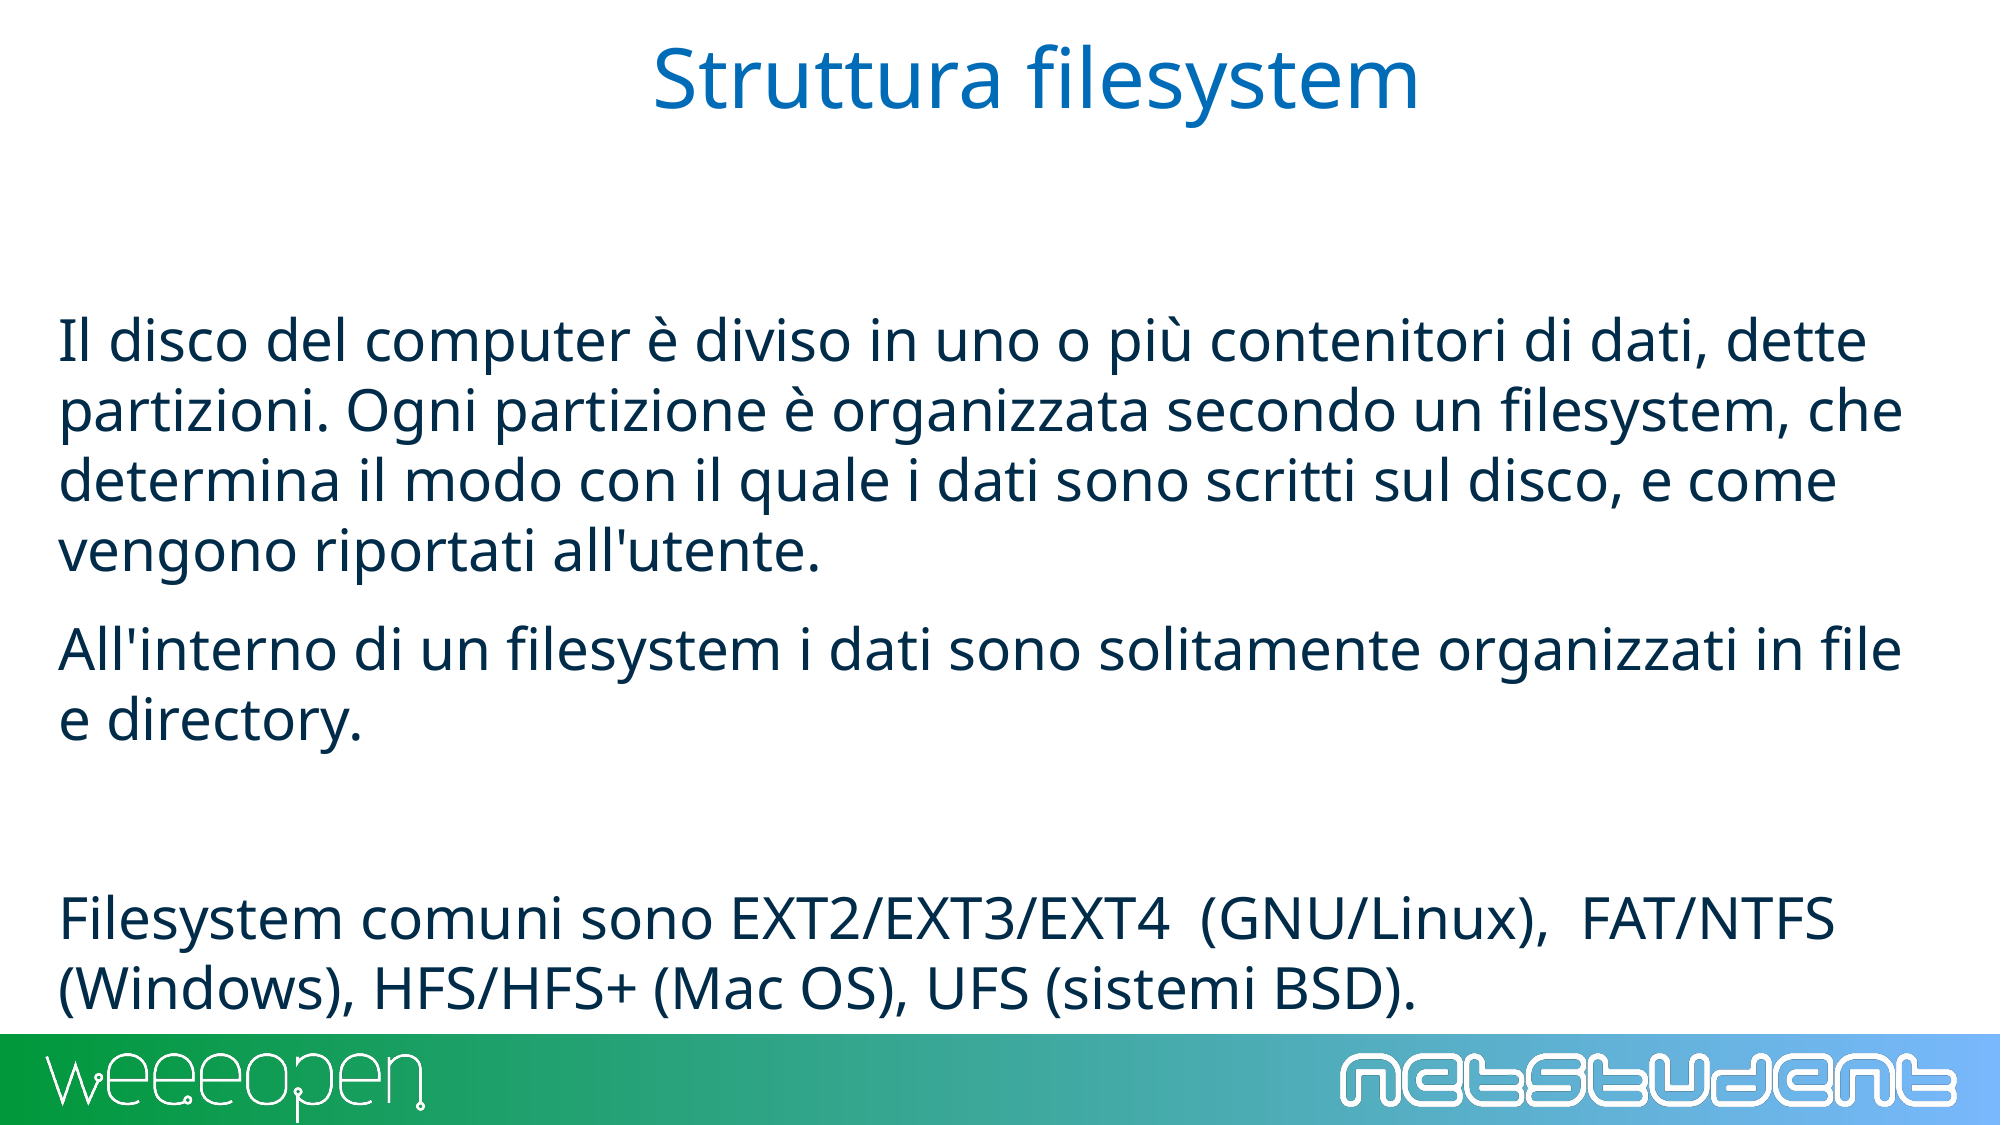

# Struttura filesystem
Il disco del computer è diviso in uno o più contenitori di dati, dette partizioni. Ogni partizione è organizzata secondo un filesystem, che determina il modo con il quale i dati sono scritti sul disco, e come vengono riportati all'utente.
All'interno di un filesystem i dati sono solitamente organizzati in file e directory.
Filesystem comuni sono EXT2/EXT3/EXT4 (GNU/Linux), FAT/NTFS (Windows), HFS/HFS+ (Mac OS), UFS (sistemi BSD).